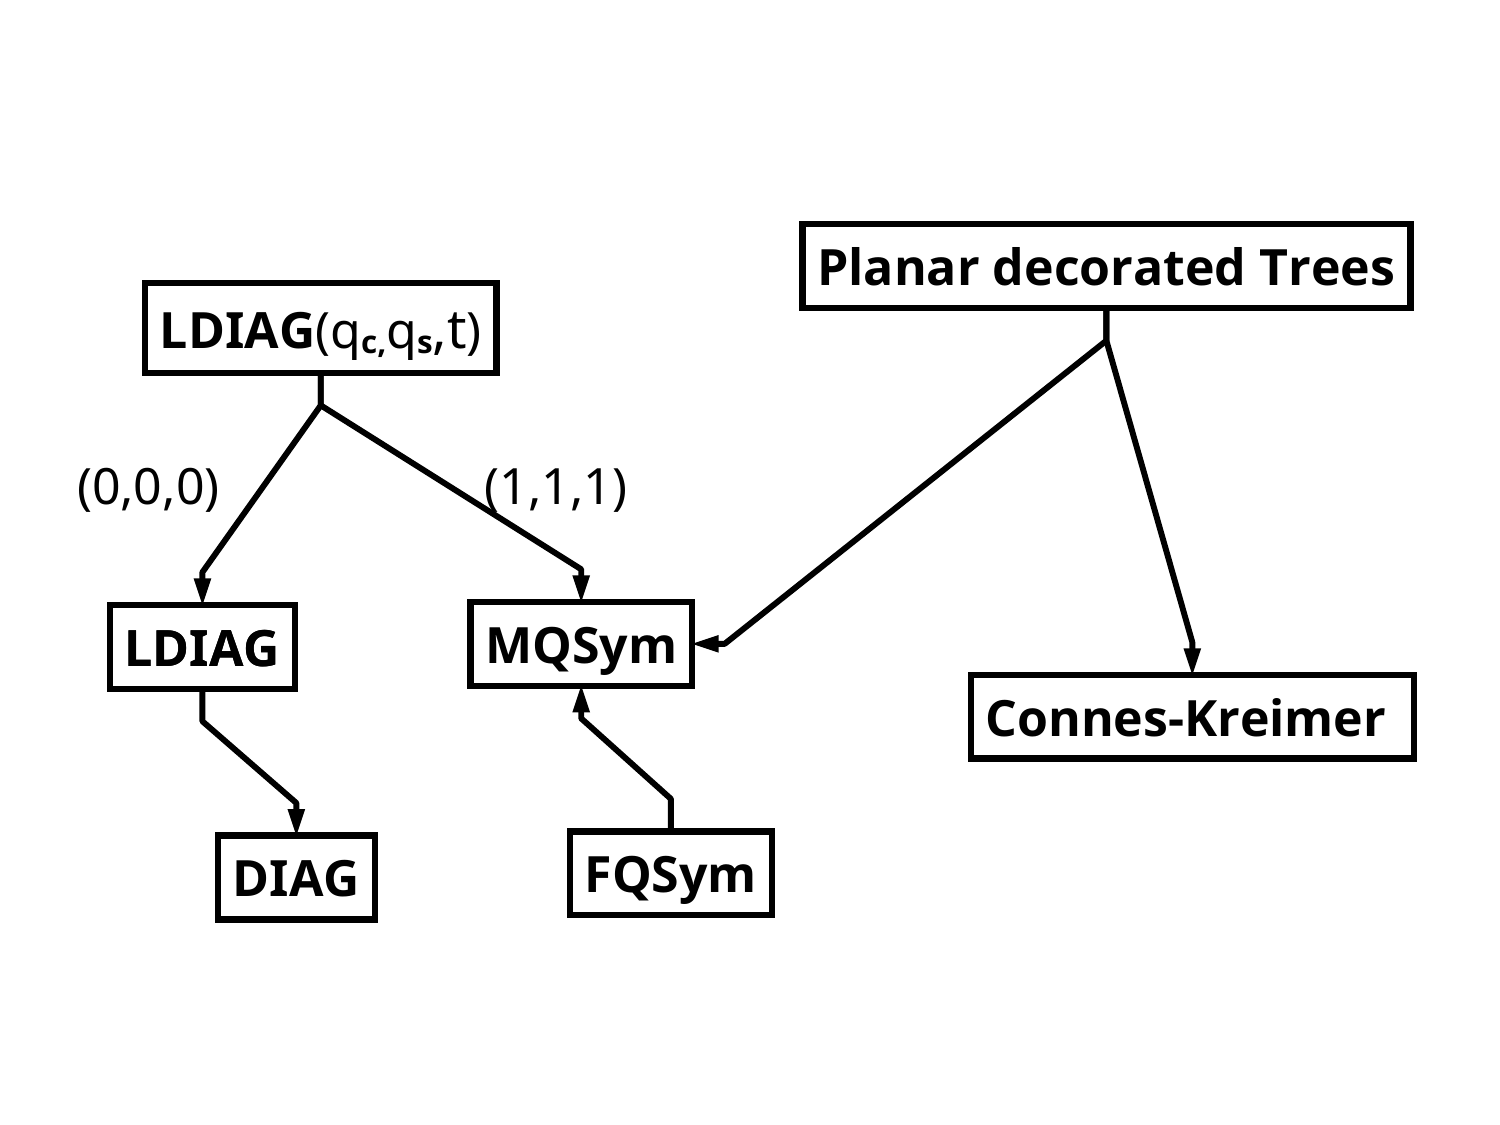

Planar decorated Trees
LDIAG(qc,qs,t)
(0,0,0)
(1,1,1)
MQSym
LDIAG
LDIAG
Connes-Kreimer
FQSym
DIAG